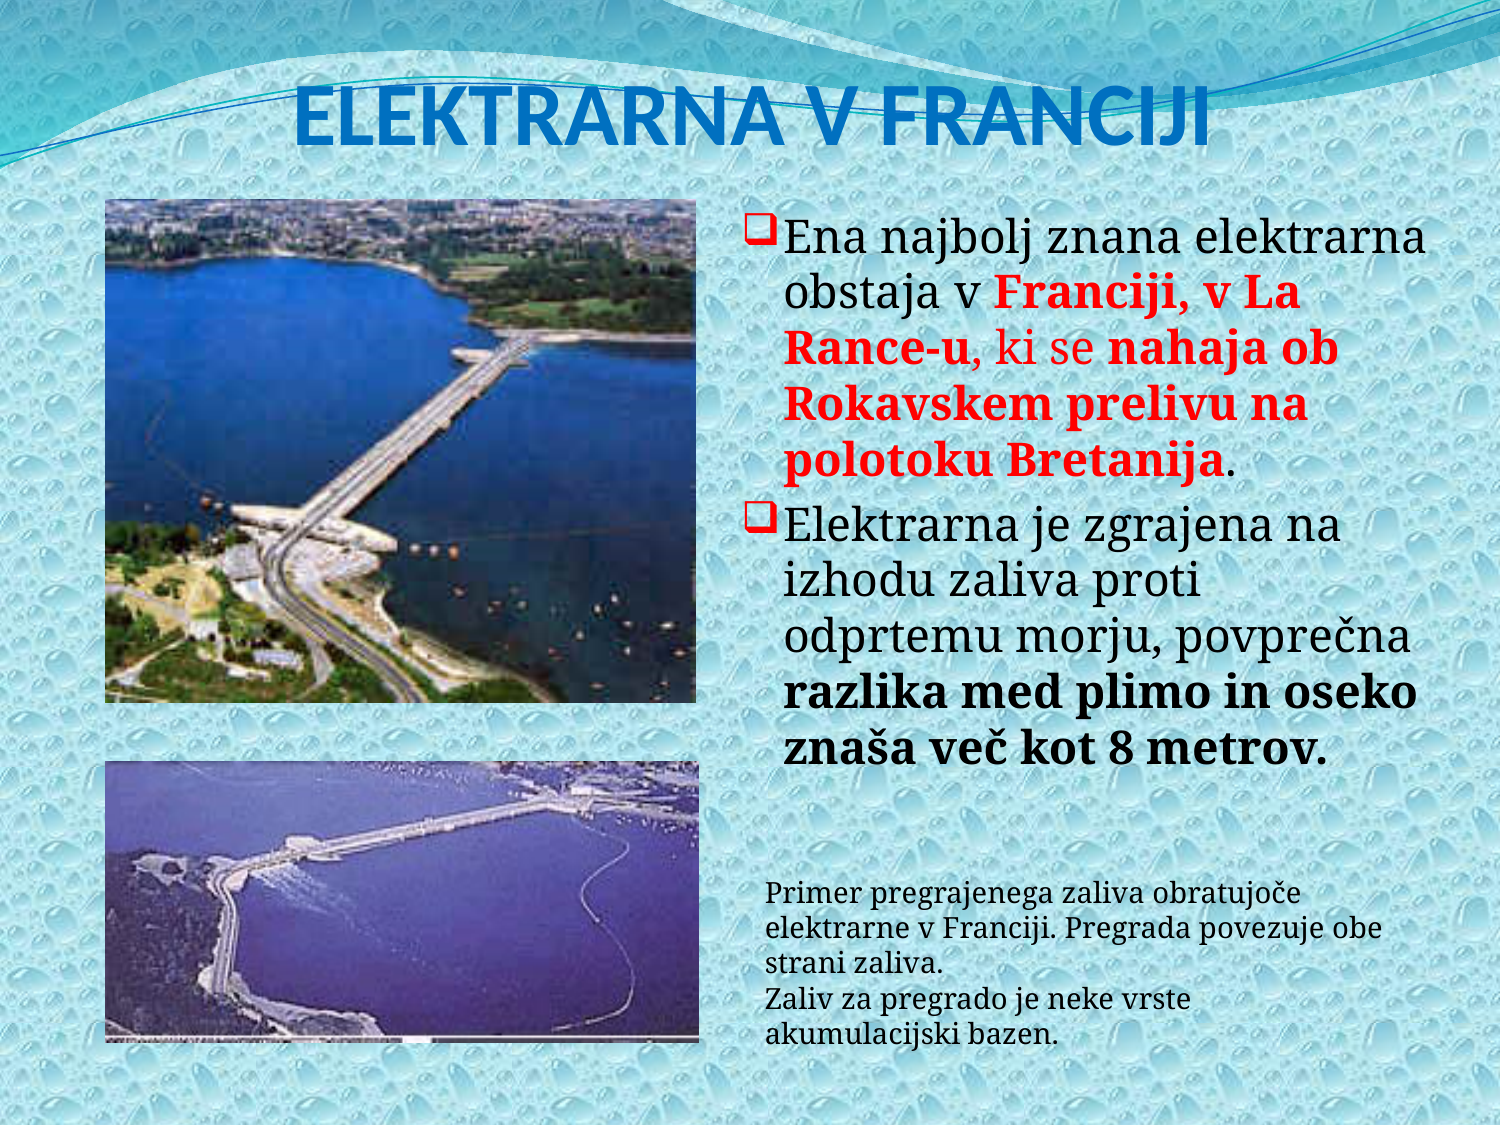

# ELEKTRARNA V FRANCIJI
Ena najbolj znana elektrarna obstaja v Franciji, v La Rance-u, ki se nahaja ob Rokavskem prelivu na polotoku Bretanija.
Elektrarna je zgrajena na izhodu zaliva proti odprtemu morju, povprečna razlika med plimo in oseko znaša več kot 8 metrov.
Primer pregrajenega zaliva obratujoče elektrarne v Franciji. Pregrada povezuje obe strani zaliva.
Zaliv za pregrado je neke vrste akumulacijski bazen.